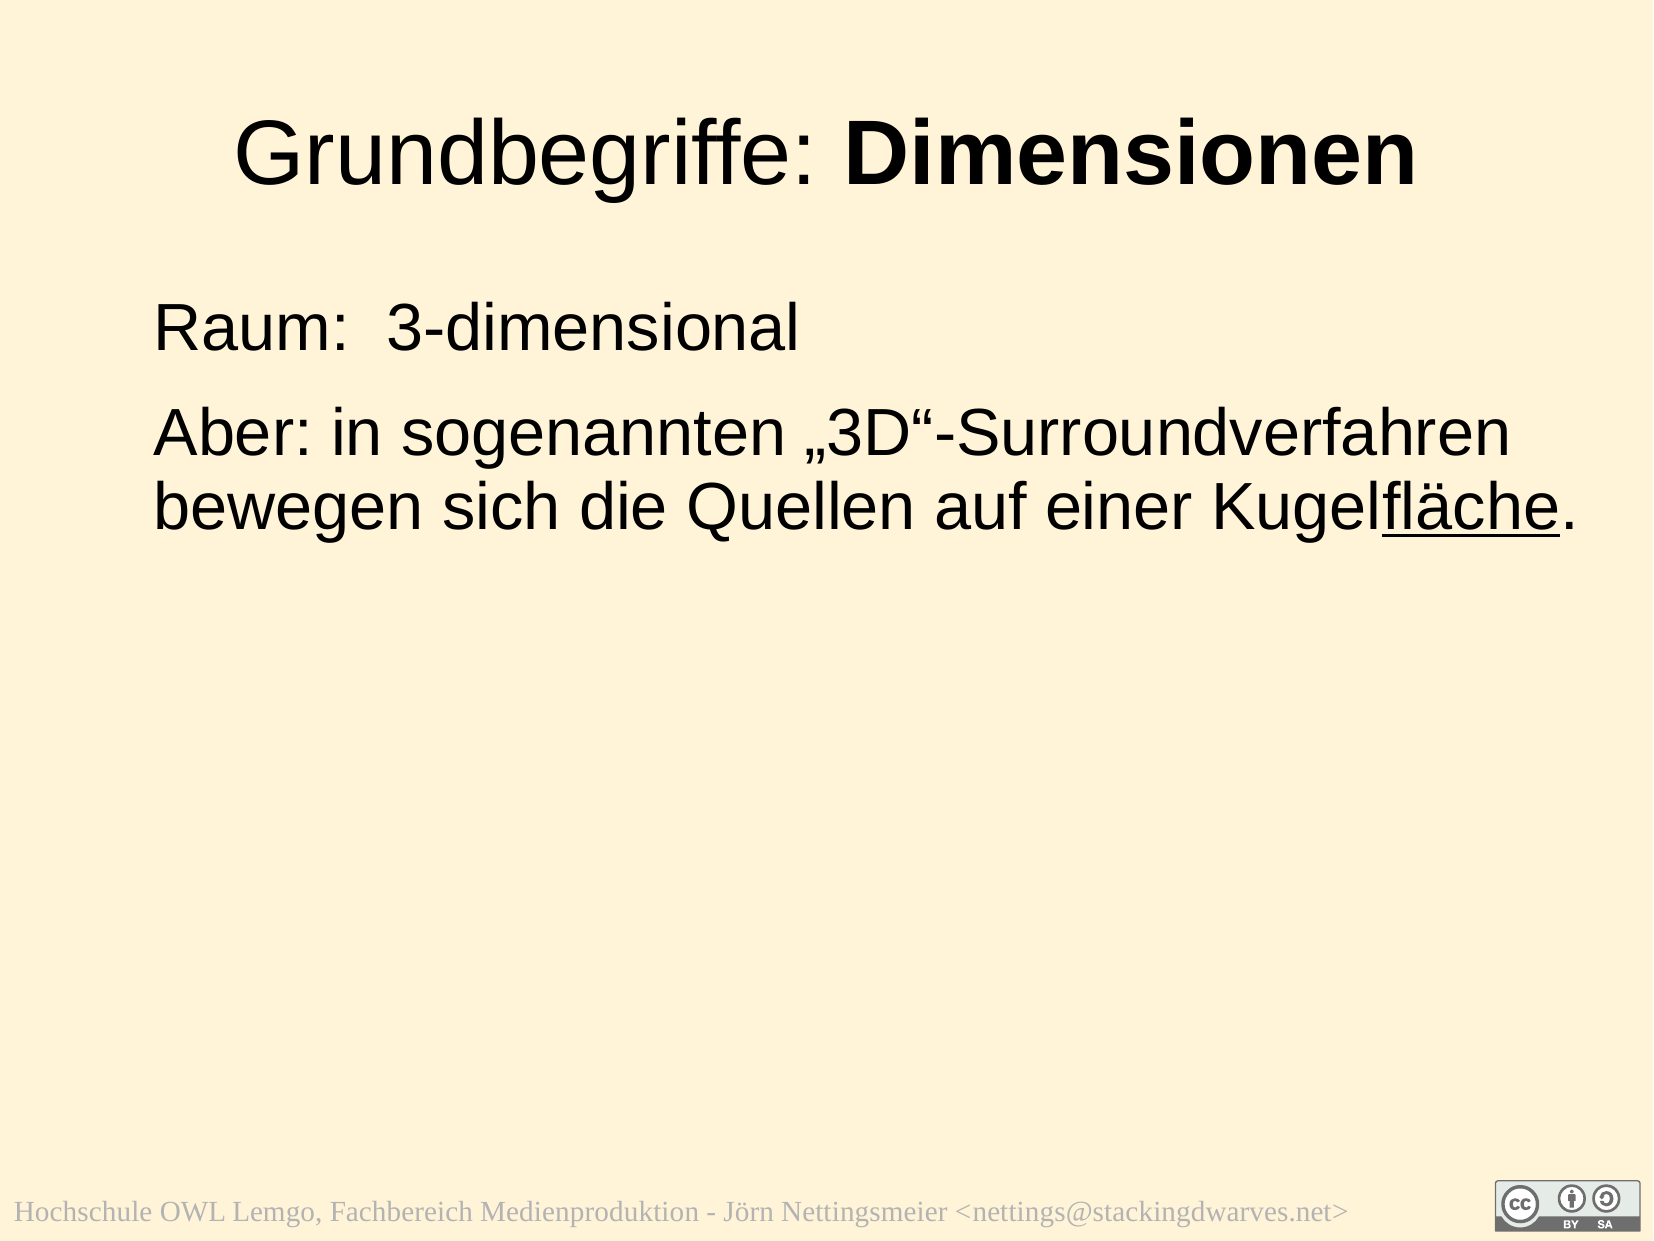

# Grundbegriffe: Dimensionen
Raum: 3-dimensional
Aber: in sogenannten „3D“-Surroundverfahren bewegen sich die Quellen auf einer Kugelfläche.